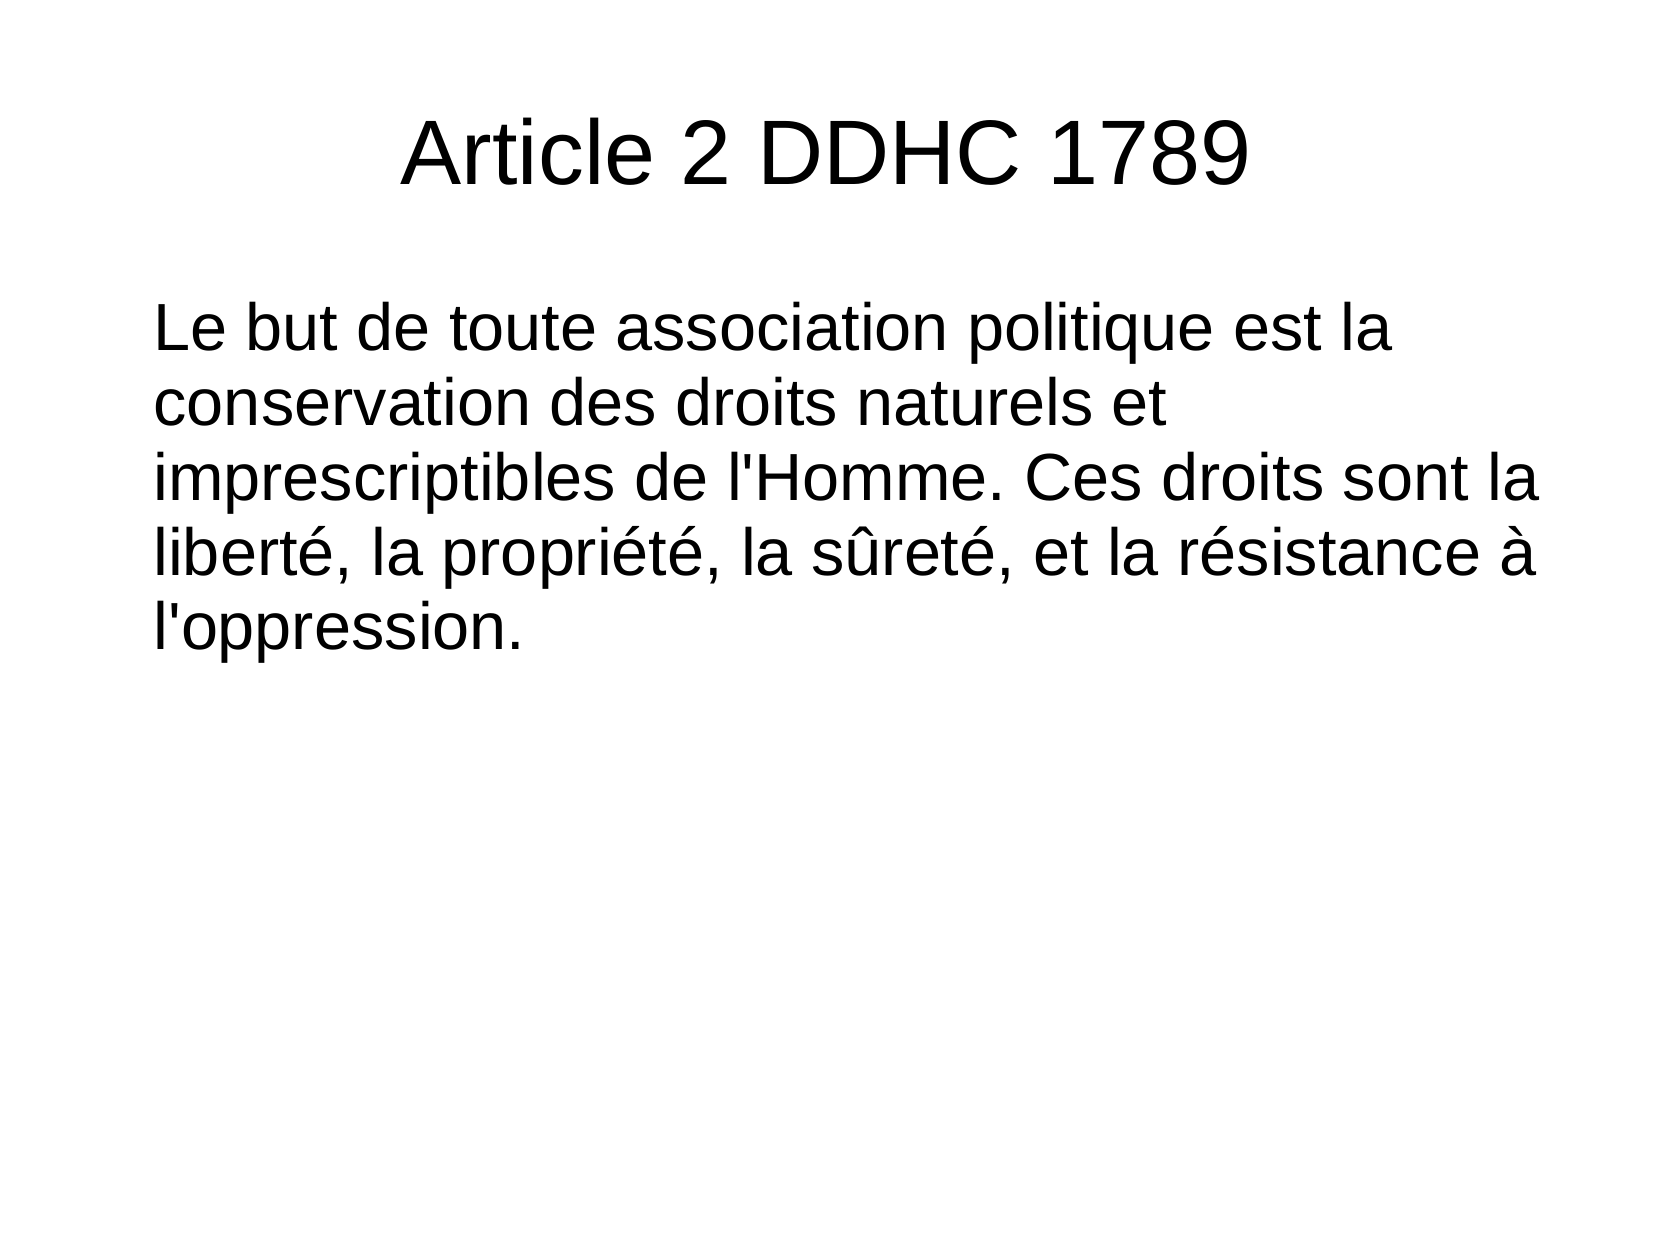

# Article 2 DDHC 1789
Le but de toute association politique est la conservation des droits naturels et imprescriptibles de l'Homme. Ces droits sont la liberté, la propriété, la sûreté, et la résistance à l'oppression.